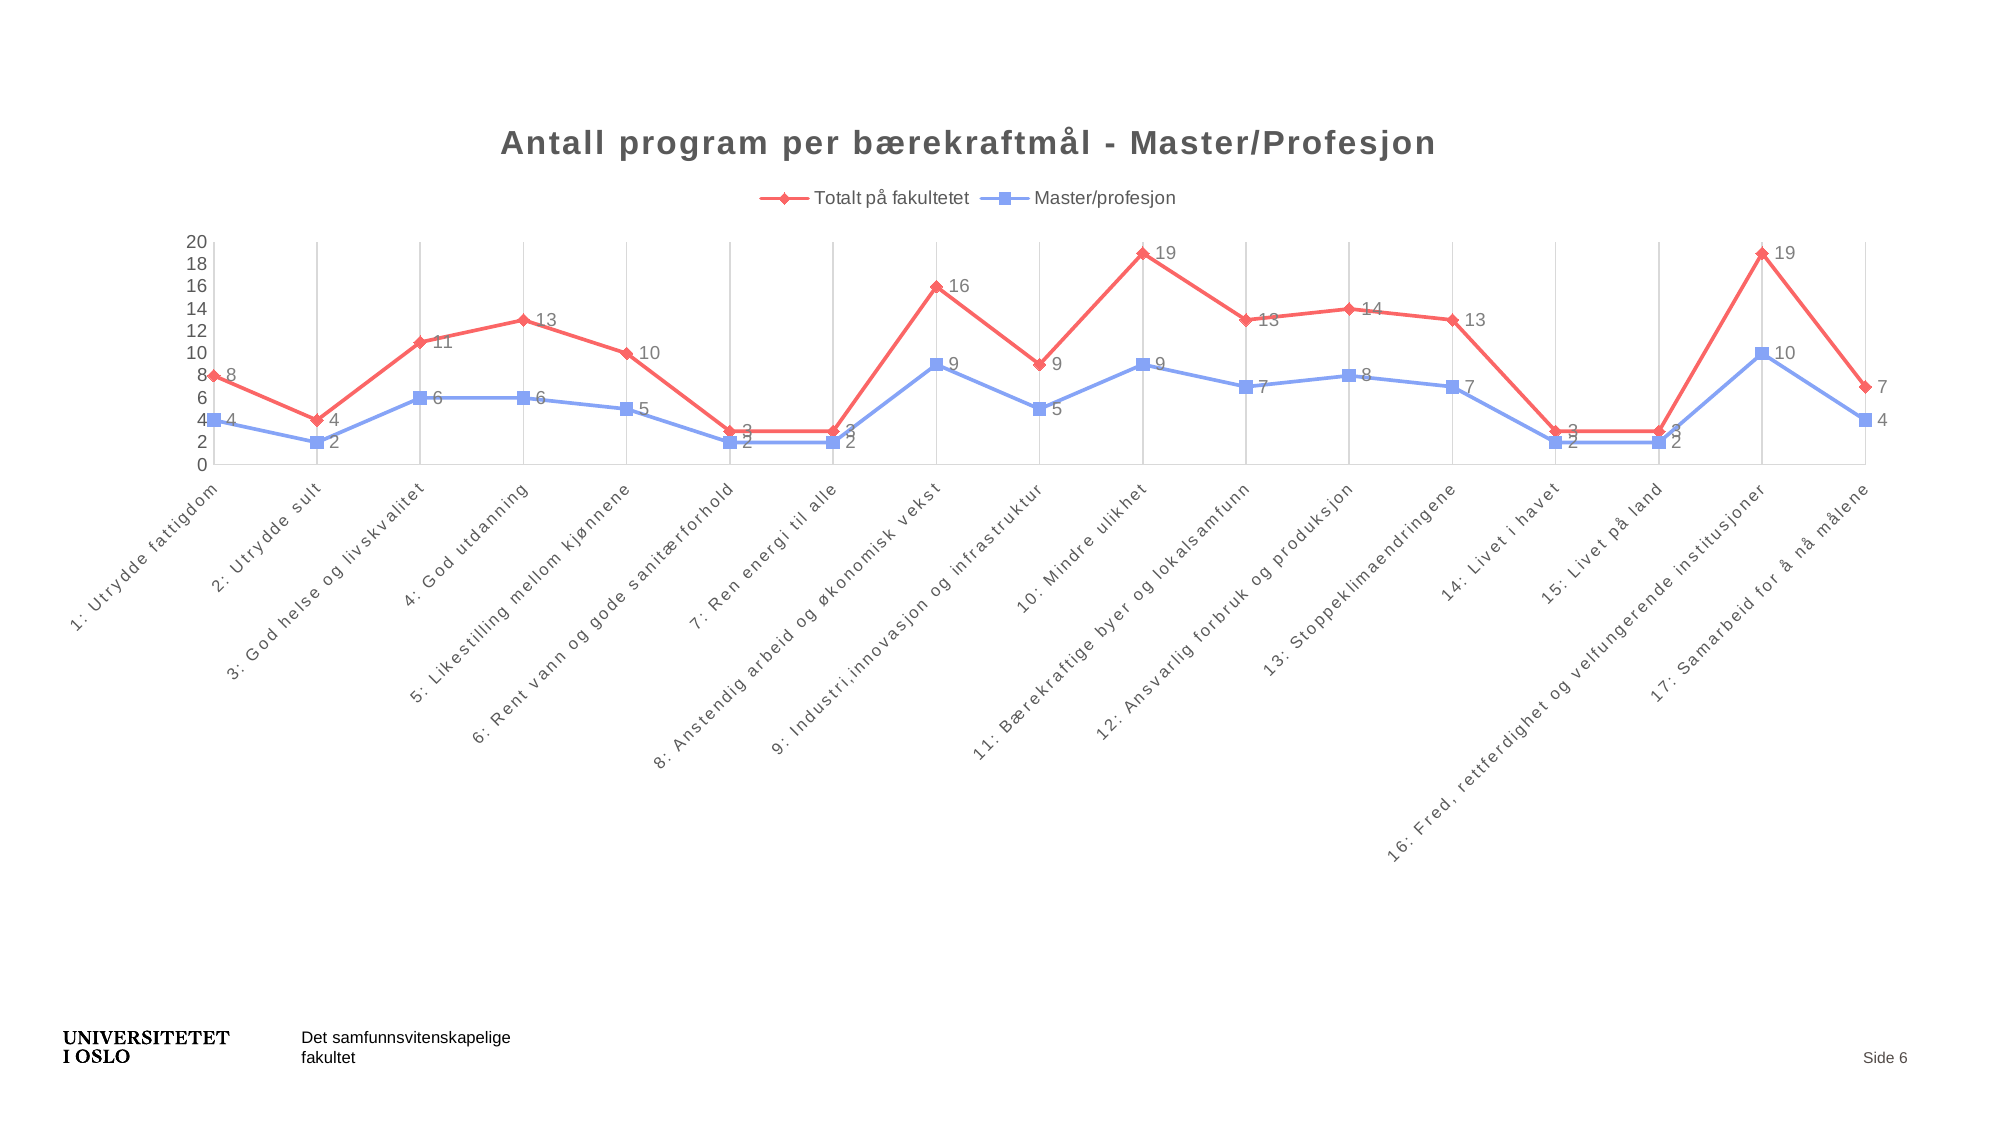

### Chart: Antall program per bærekraftmål - Master/Profesjon
| Category | Totalt på fakultetet | Master/profesjon |
|---|---|---|
| 1: Utrydde fattigdom | 8.0 | 4.0 |
| 2: Utrydde sult | 4.0 | 2.0 |
| 3: God helse og livskvalitet | 11.0 | 6.0 |
| 4: God utdanning | 13.0 | 6.0 |
| 5: Likestilling mellom kjønnene | 10.0 | 5.0 |
| 6: Rent vann og gode sanitærforhold | 3.0 | 2.0 |
| 7: Ren energi til alle | 3.0 | 2.0 |
| 8: Anstendig arbeid og økonomisk vekst | 16.0 | 9.0 |
| 9: Industri,innovasjon og infrastruktur | 9.0 | 5.0 |
| 10: Mindre ulikhet | 19.0 | 9.0 |
| 11: Bærekraftige byer og lokalsamfunn | 13.0 | 7.0 |
| 12: Ansvarlig forbruk og produksjon | 14.0 | 8.0 |
| 13: Stoppeklimaendringene | 13.0 | 7.0 |
| 14: Livet i havet | 3.0 | 2.0 |
| 15: Livet på land | 3.0 | 2.0 |
| 16: Fred, rettferdighet og velfungerende institusjoner | 19.0 | 10.0 |
| 17: Samarbeid for å nå målene | 7.0 | 4.0 |Det samfunnsvitenskapelige fakultet
Side